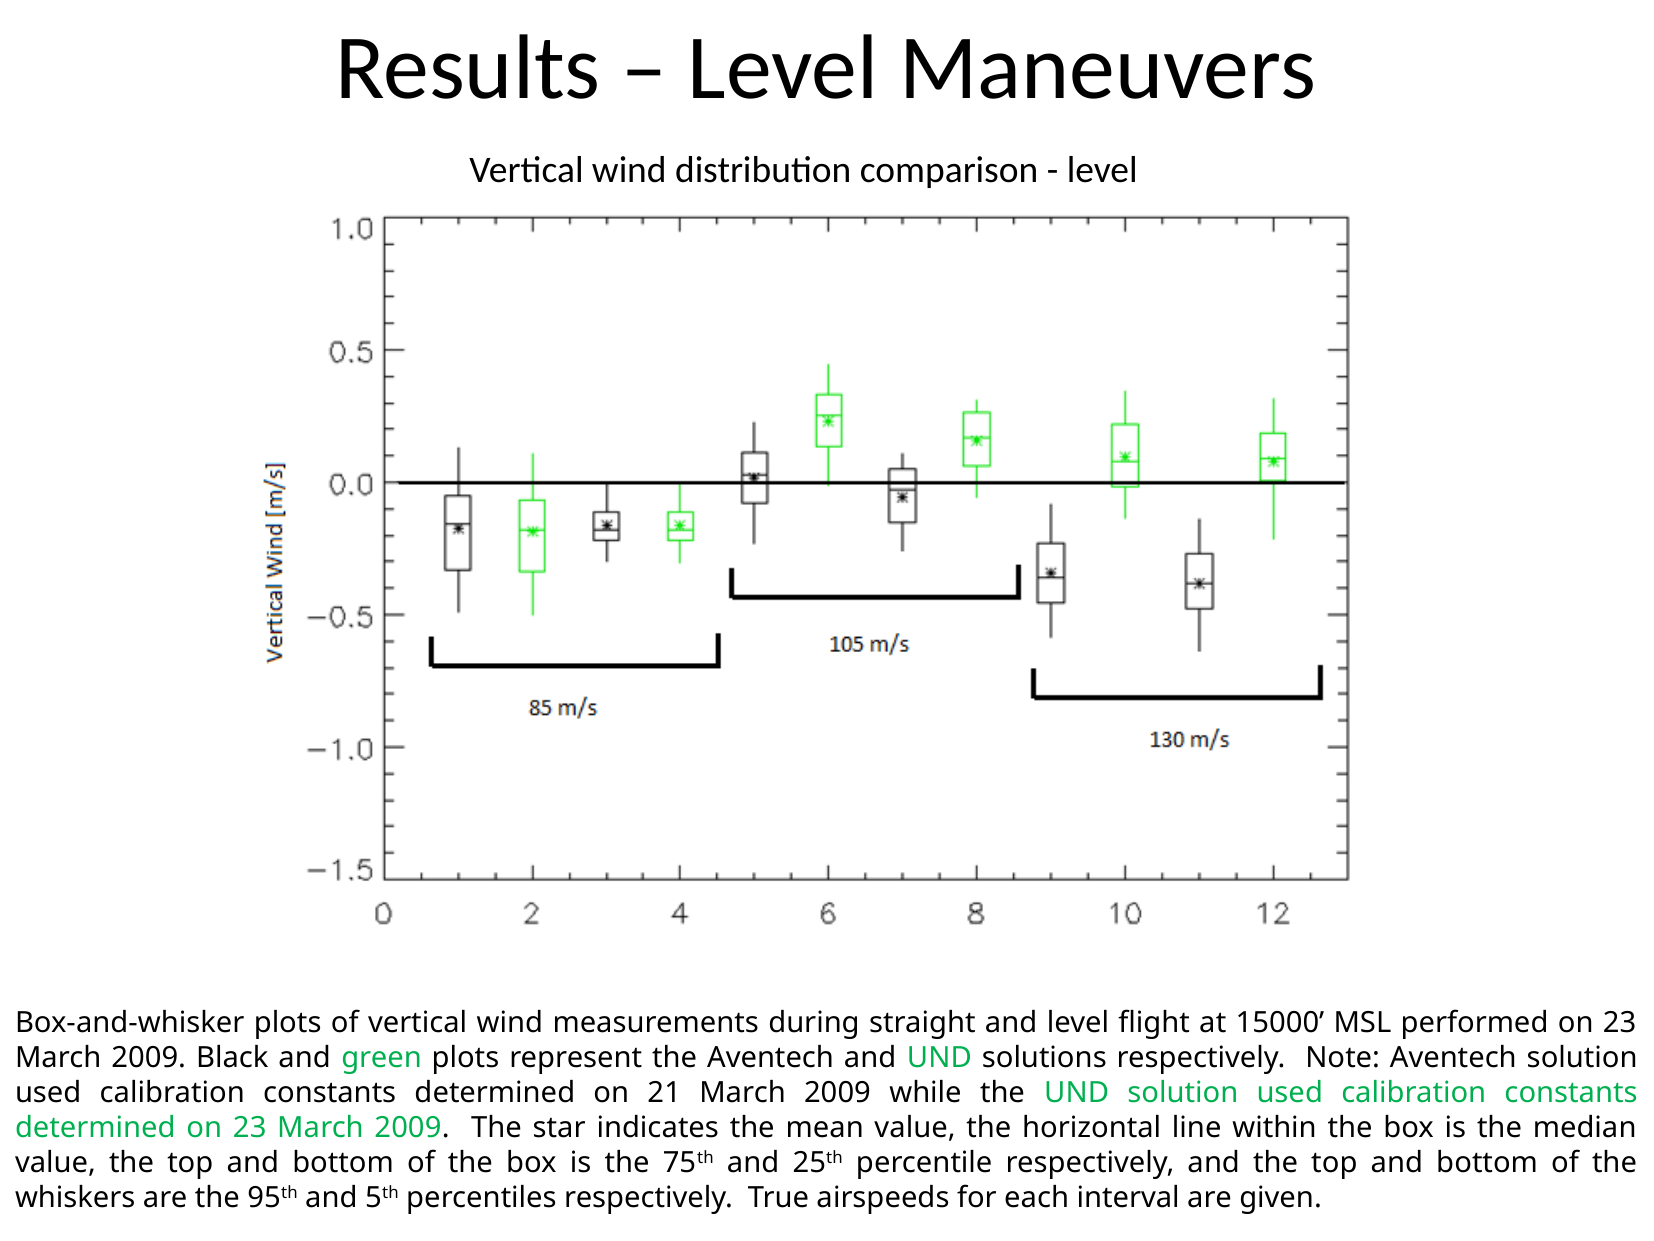

# Results – Level Maneuvers
Vertical wind distribution comparison - level
Box-and-whisker plots of vertical wind measurements during straight and level flight at 15000’ MSL performed on 23 March 2009. Black and green plots represent the Aventech and UND solutions respectively. Note: Aventech solution used calibration constants determined on 21 March 2009 while the UND solution used calibration constants determined on 23 March 2009. The star indicates the mean value, the horizontal line within the box is the median value, the top and bottom of the box is the 75th and 25th percentile respectively, and the top and bottom of the whiskers are the 95th and 5th percentiles respectively. True airspeeds for each interval are given.